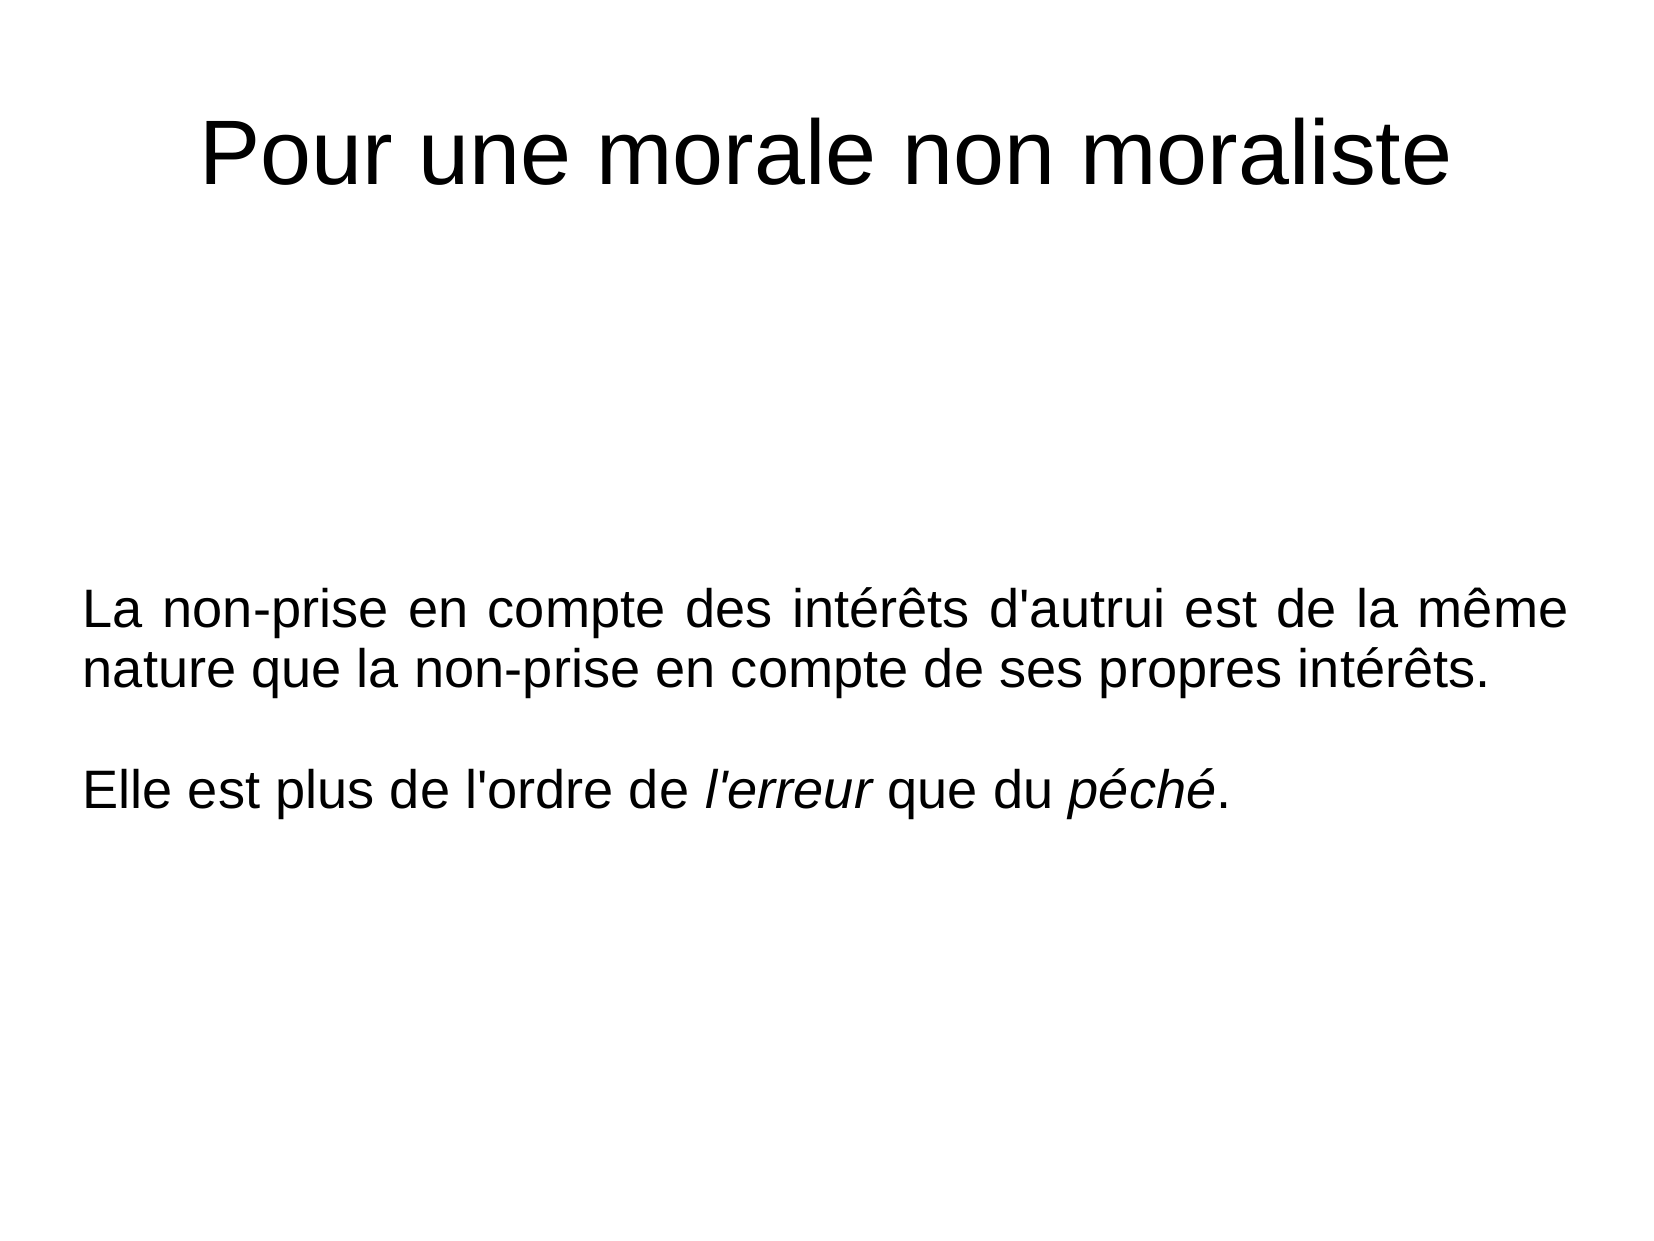

# Pour une morale non moraliste
La non-prise en compte des intérêts d'autrui est de la même nature que la non-prise en compte de ses propres intérêts.
Elle est plus de l'ordre de l'erreur que du péché.